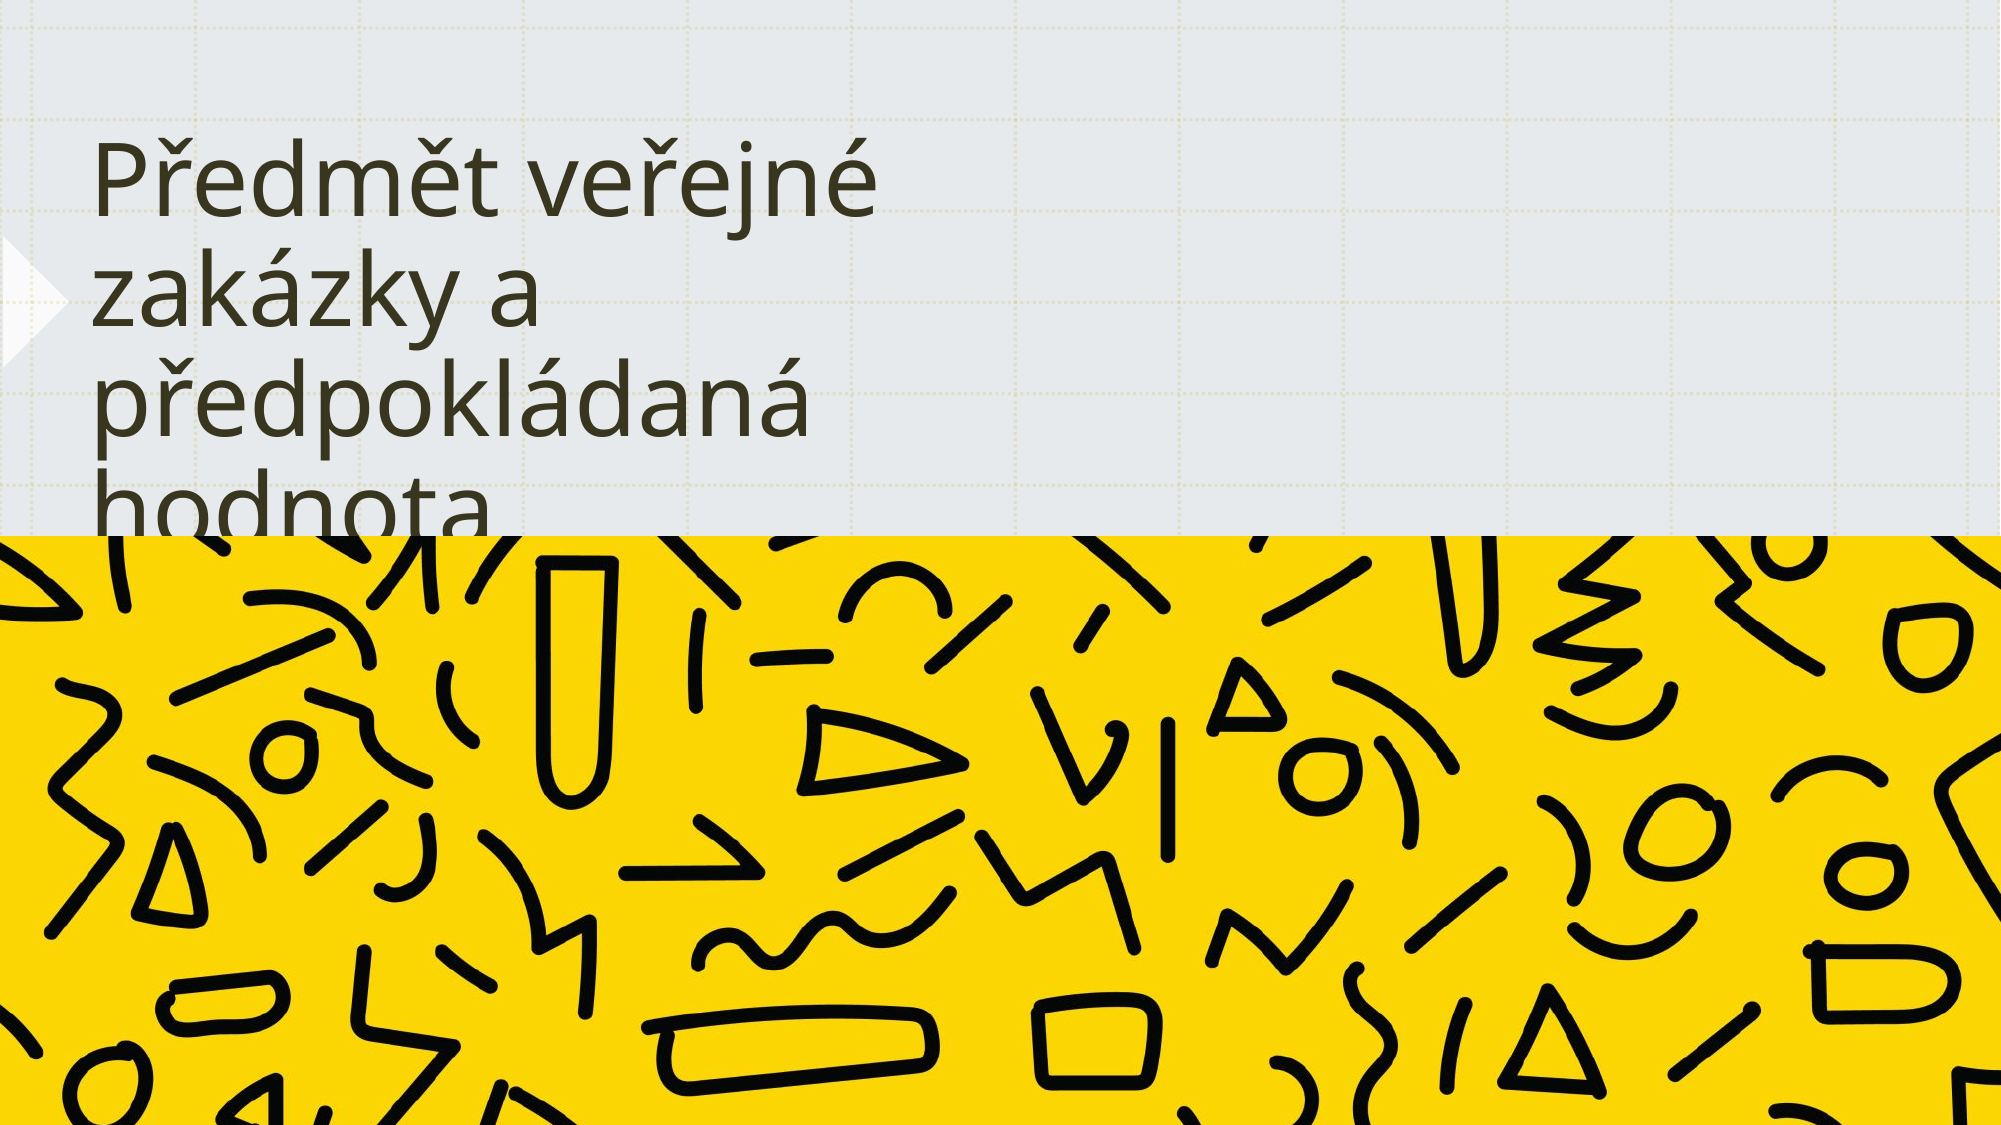

# Předmět veřejné zakázky a předpokládaná hodnota